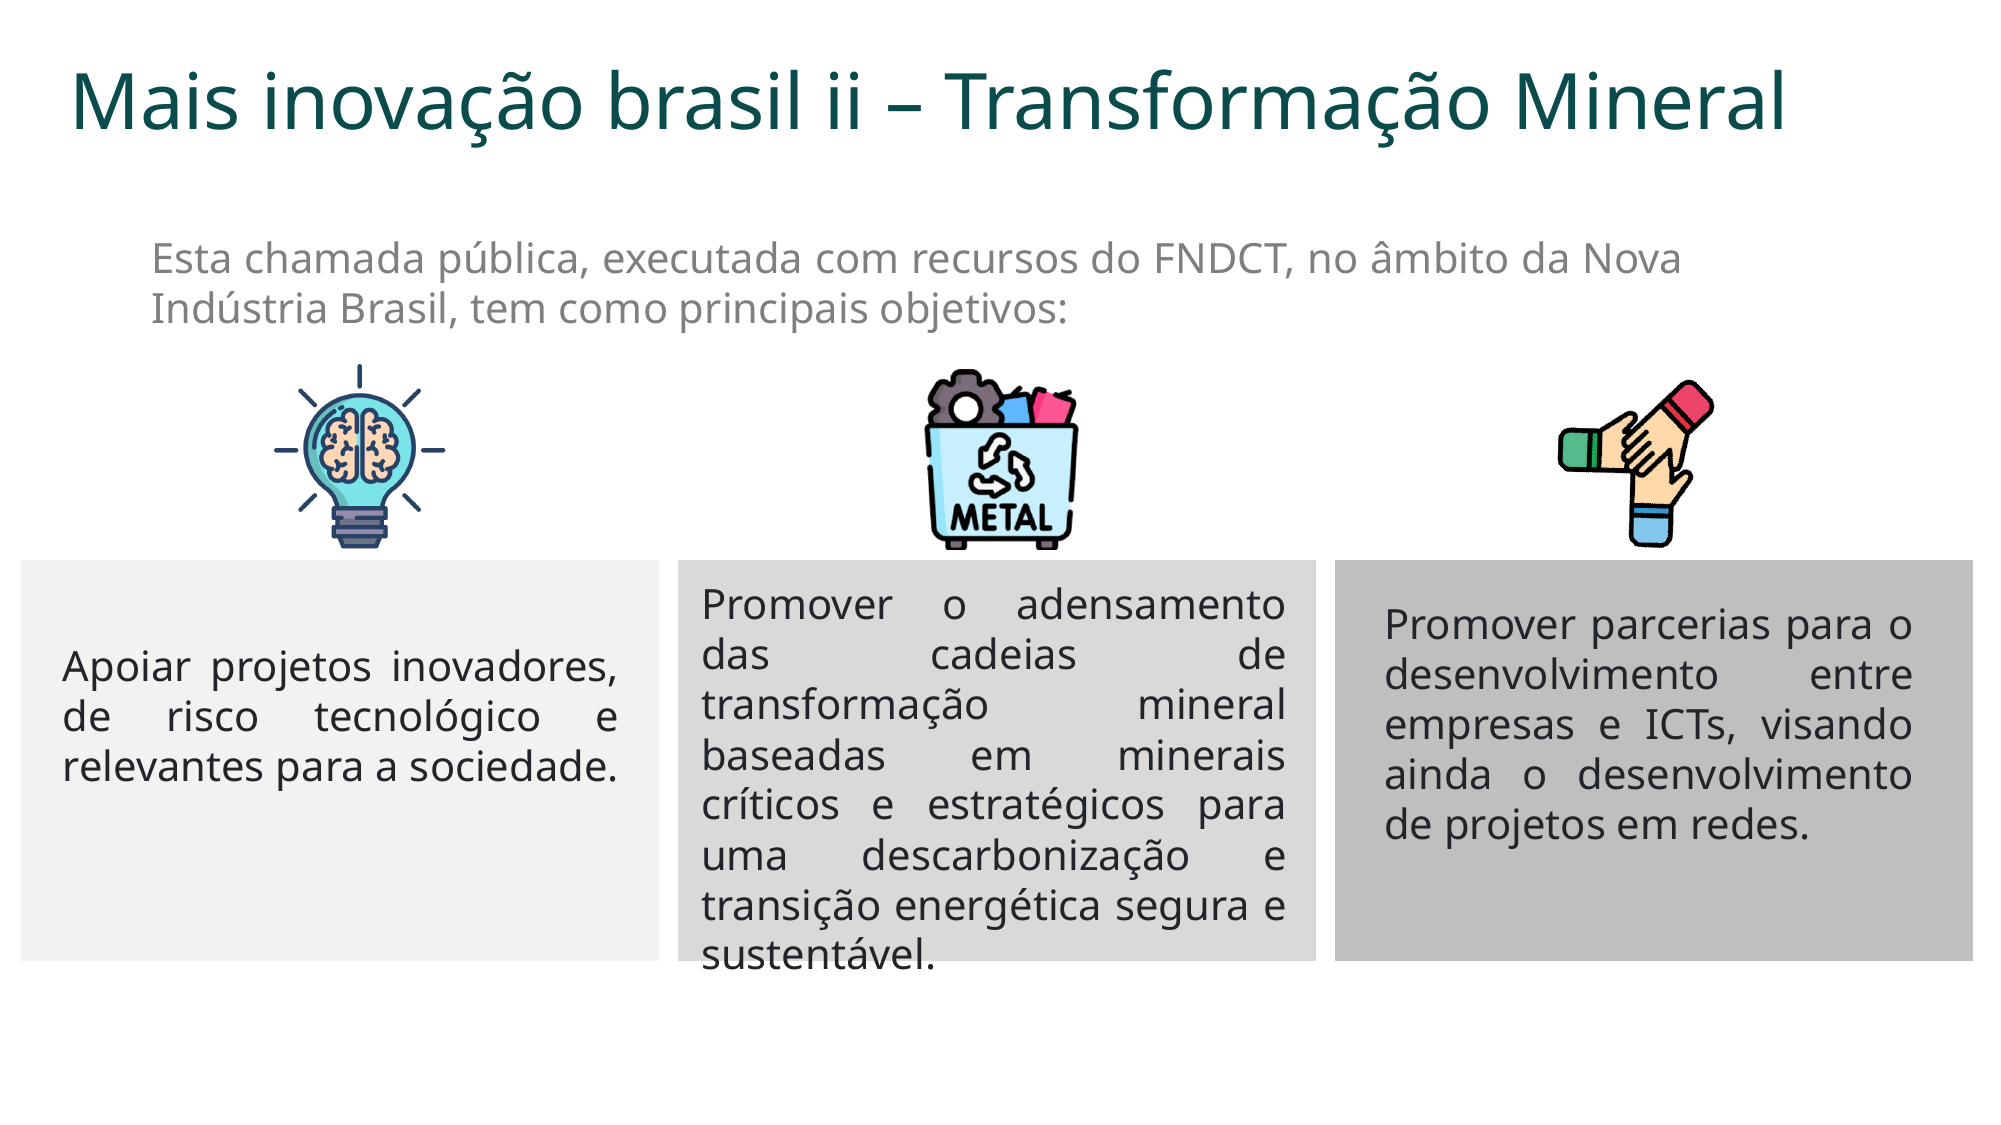

Mais inovação brasil ii – Transformação Mineral
Esta chamada pública, executada com recursos do FNDCT, no âmbito da Nova Indústria Brasil, tem como principais objetivos:
Promover o adensamento das cadeias de transformação mineral baseadas em minerais críticos e estratégicos para uma descarbonização e transição energética segura e sustentável.
Promover parcerias para o desenvolvimento entre empresas e ICTs, visando ainda o desenvolvimento de projetos em redes.
Apoiar projetos inovadores, de risco tecnológico e relevantes para a sociedade.